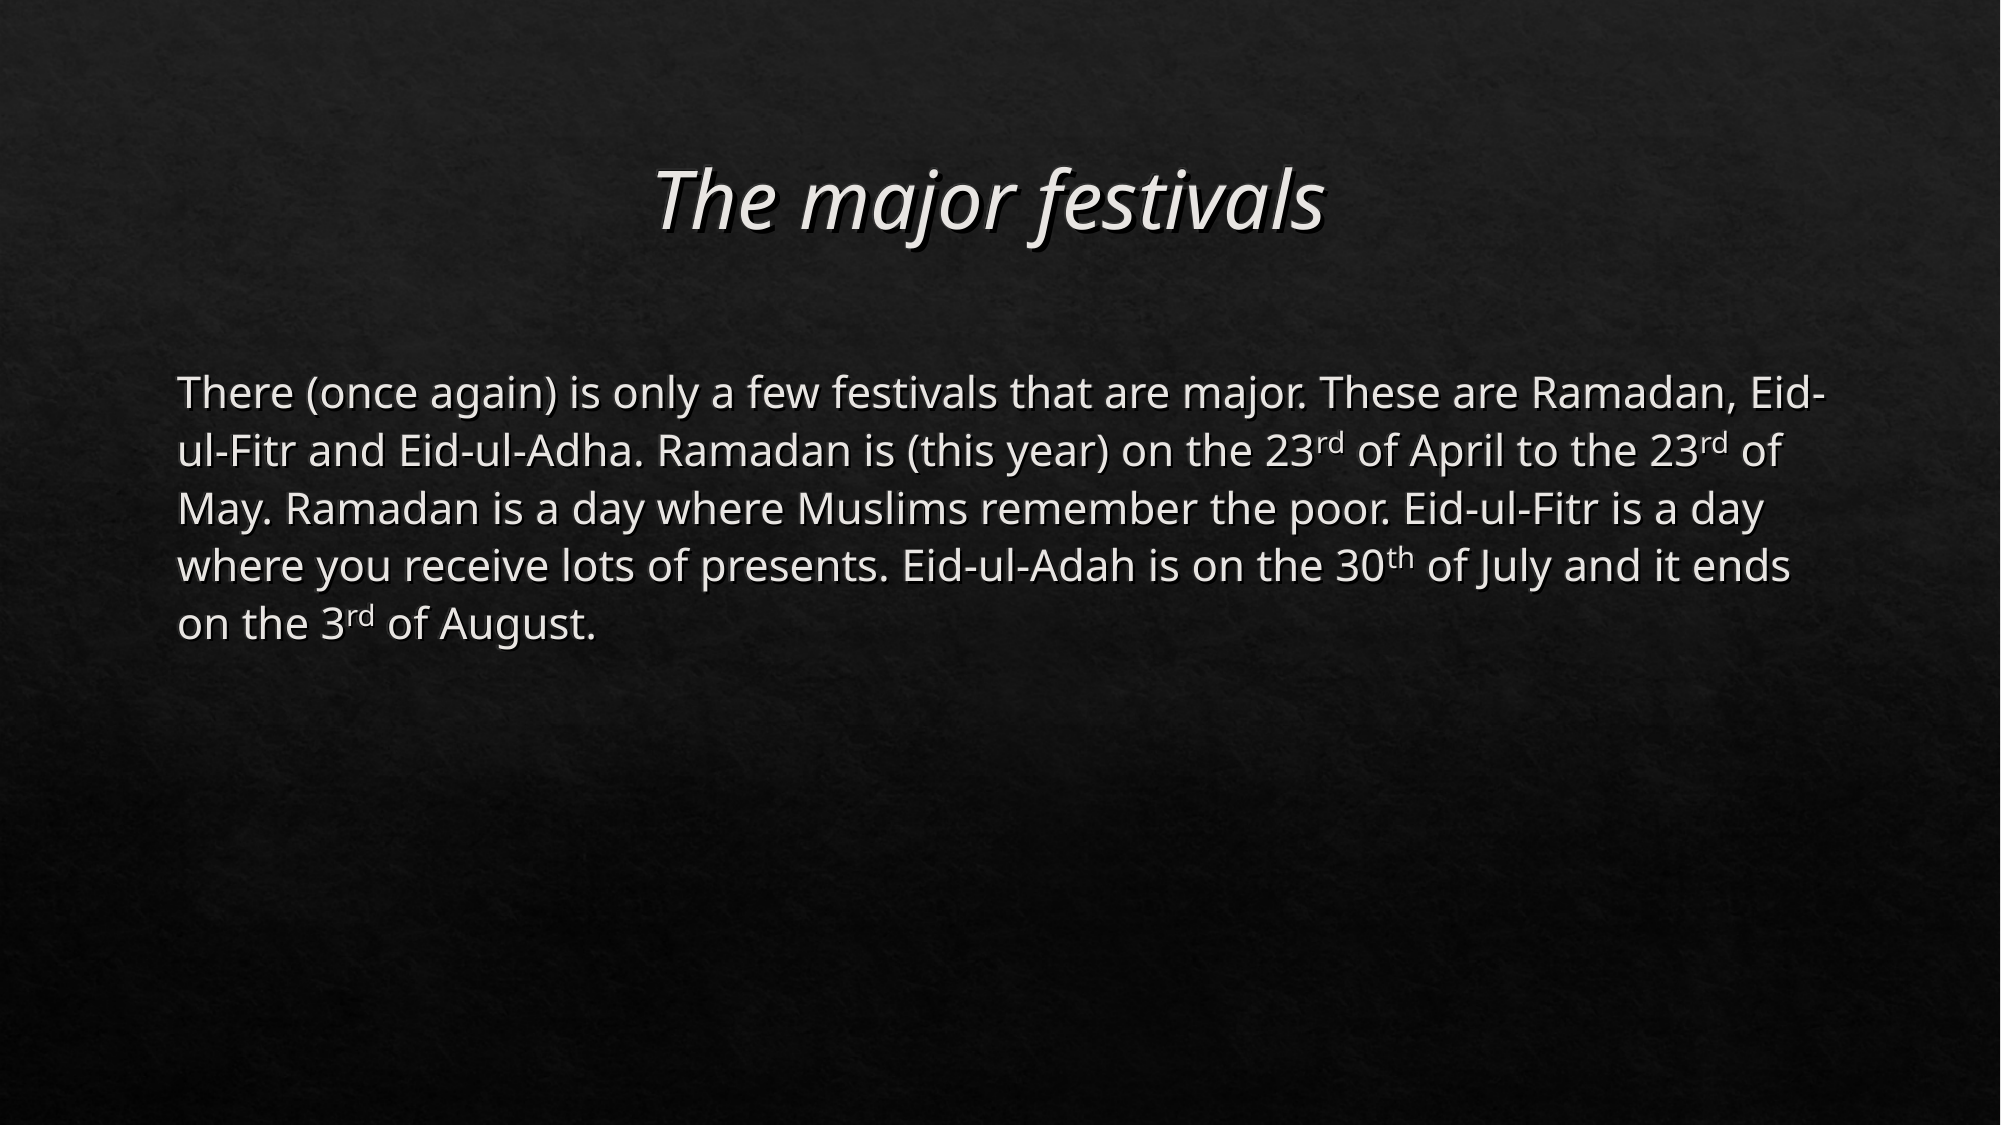

# The major festivals
There (once again) is only a few festivals that are major. These are Ramadan, Eid-ul-Fitr and Eid-ul-Adha. Ramadan is (this year) on the 23rd of April to the 23rd of May. Ramadan is a day where Muslims remember the poor. Eid-ul-Fitr is a day where you receive lots of presents. Eid-ul-Adah is on the 30th of July and it ends on the 3rd of August.